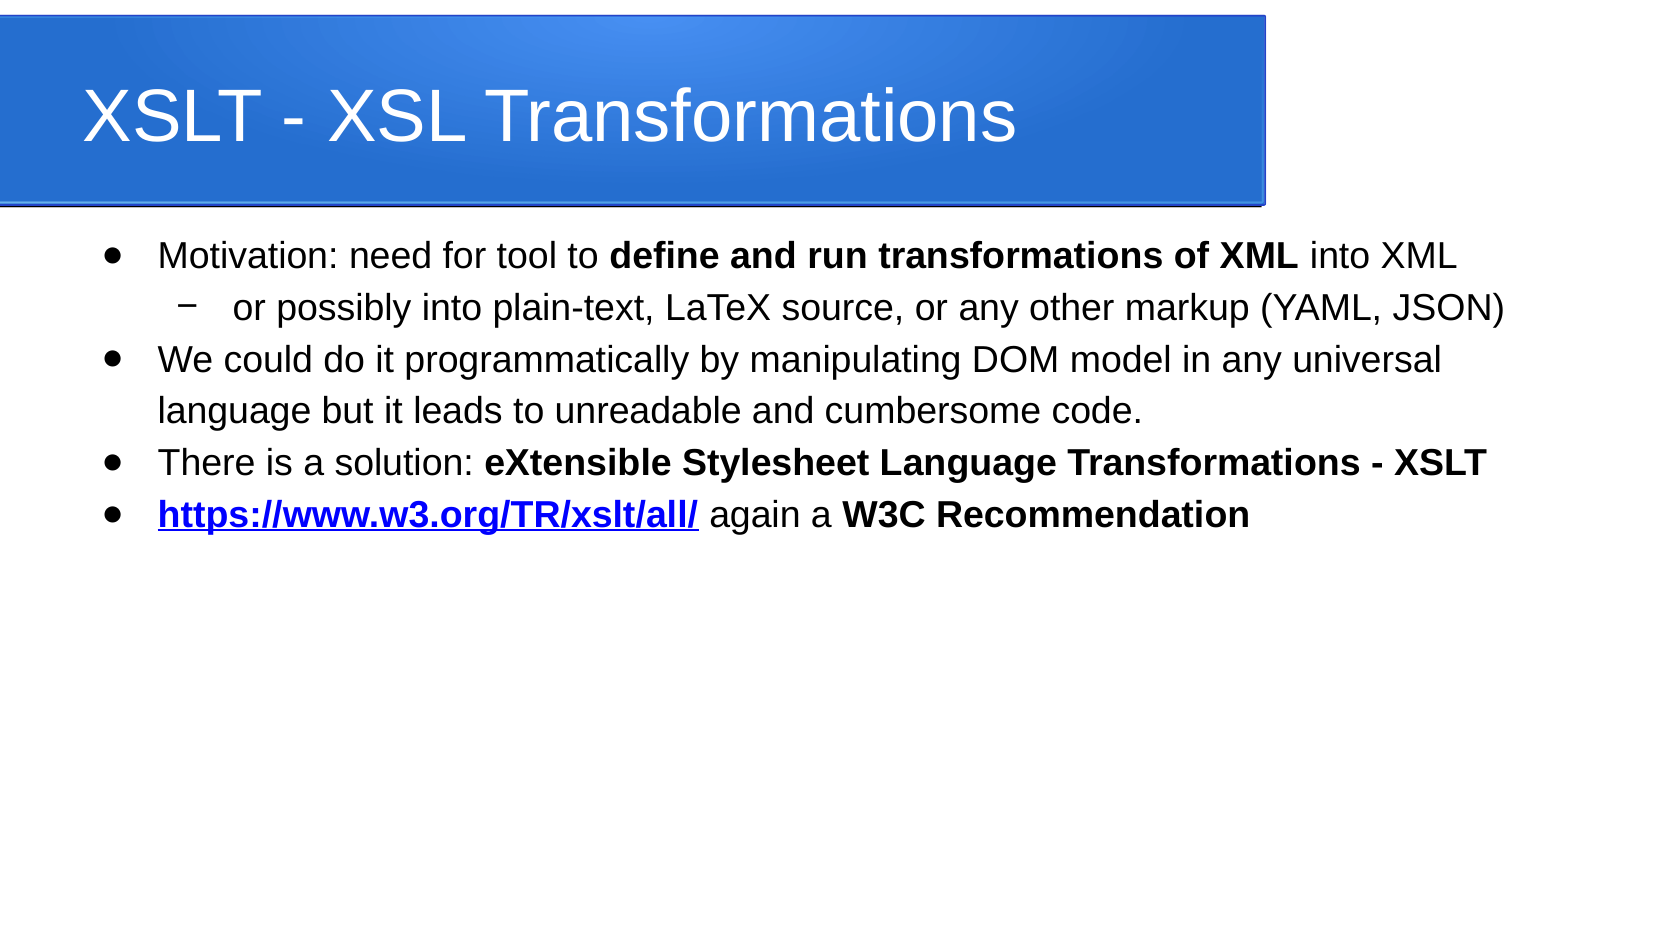

XSLT - XSL Transformations
Motivation: need for tool to define and run transformations of XML into XML
or possibly into plain-text, LaTeX source, or any other markup (YAML, JSON)
We could do it programmatically by manipulating DOM model in any universal language but it leads to unreadable and cumbersome code.
There is a solution: eXtensible Stylesheet Language Transformations - XSLT
https://www.w3.org/TR/xslt/all/ again a W3C Recommendation